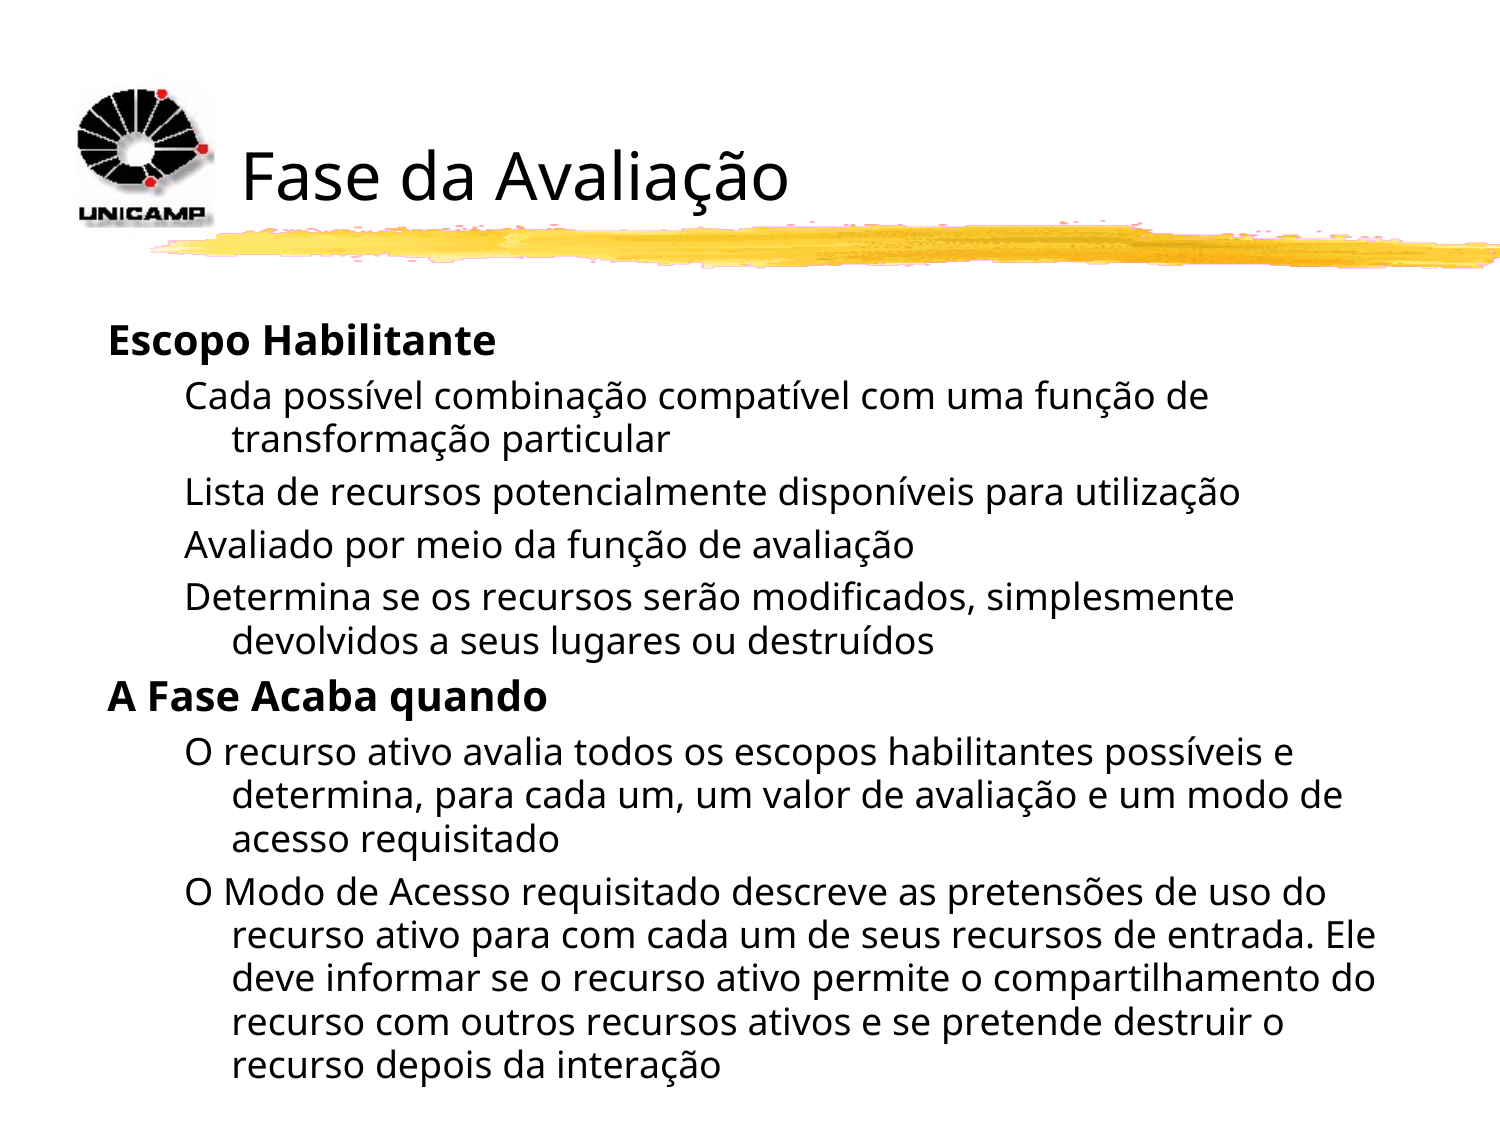

Fase da Avaliação
# Escopo Habilitante
Cada possível combinação compatível com uma função de transformação particular
Lista de recursos potencialmente disponíveis para utilização
Avaliado por meio da função de avaliação
Determina se os recursos serão modificados, simplesmente devolvidos a seus lugares ou destruídos
A Fase Acaba quando
O recurso ativo avalia todos os escopos habilitantes possíveis e determina, para cada um, um valor de avaliação e um modo de acesso requisitado
O Modo de Acesso requisitado descreve as pretensões de uso do recurso ativo para com cada um de seus recursos de entrada. Ele deve informar se o recurso ativo permite o compartilhamento do recurso com outros recursos ativos e se pretende destruir o recurso depois da interação